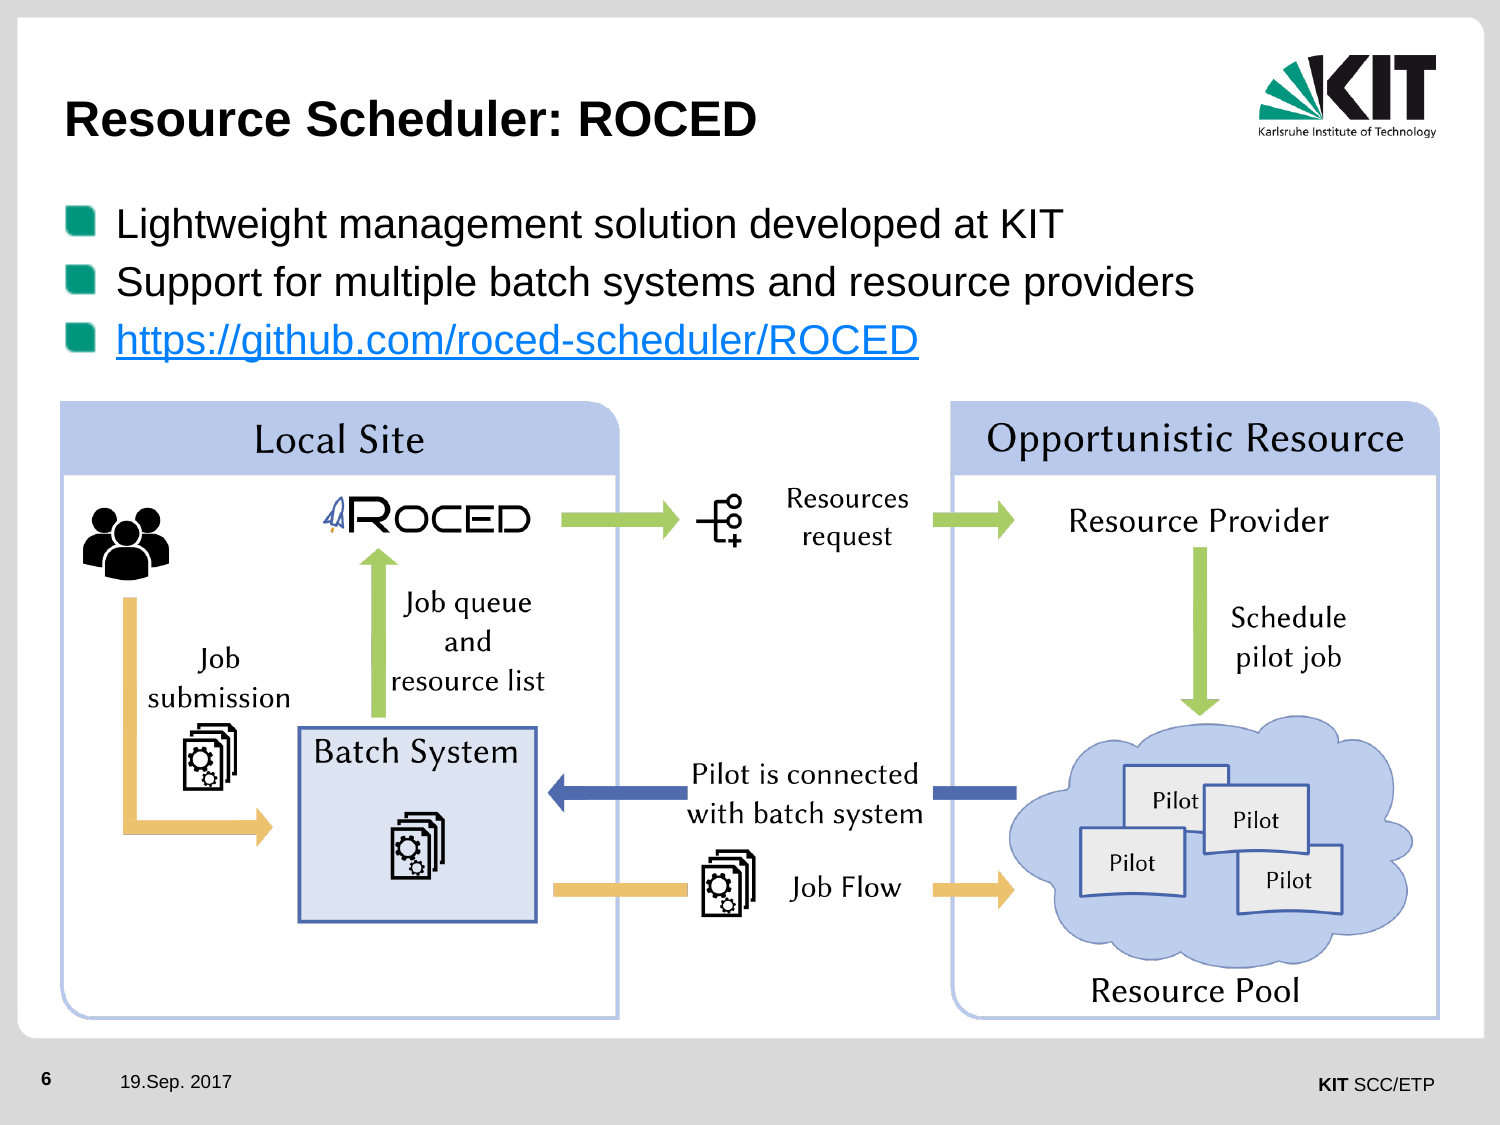

# Resource Scheduler: ROCED
Lightweight management solution developed at KIT
Support for multiple batch systems and resource providers
https://github.com/roced-scheduler/ROCED